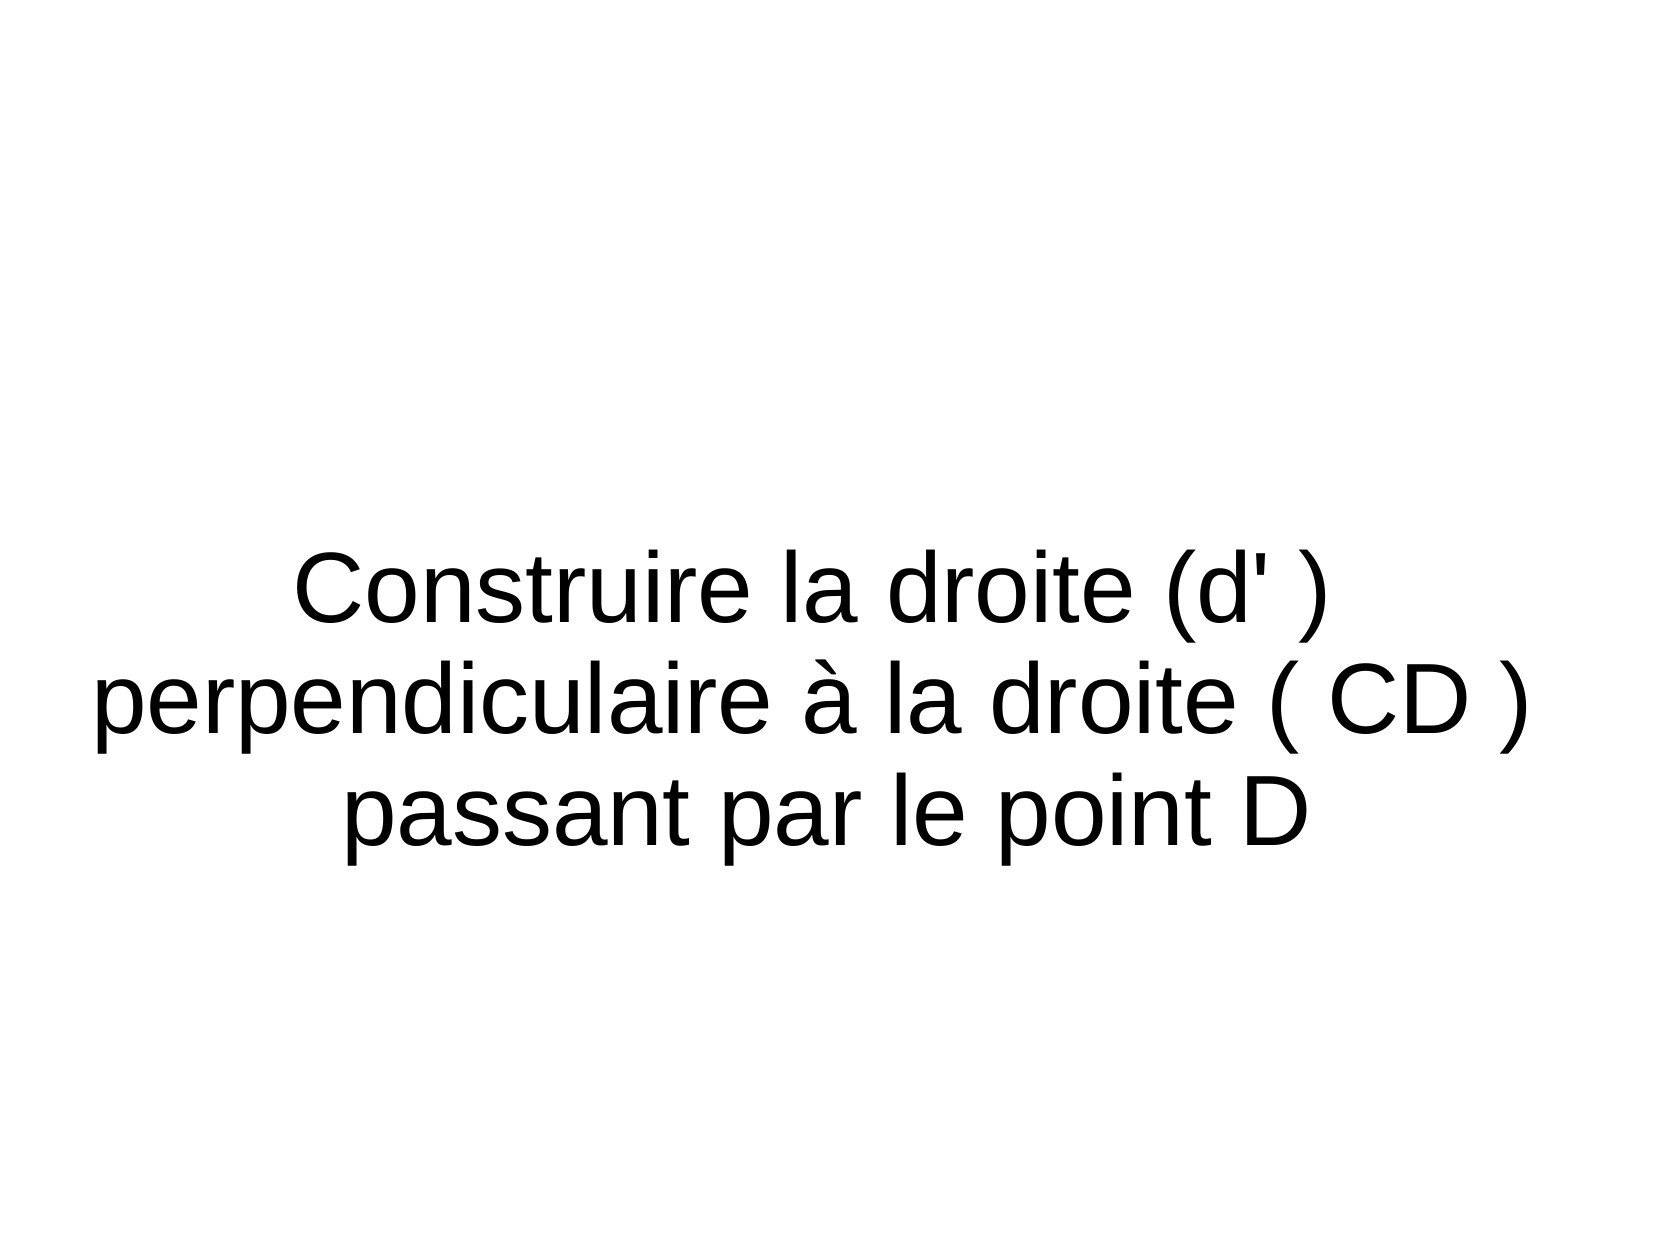

#
Construire la droite (d' )
perpendiculaire à la droite ( CD )
passant par le point D